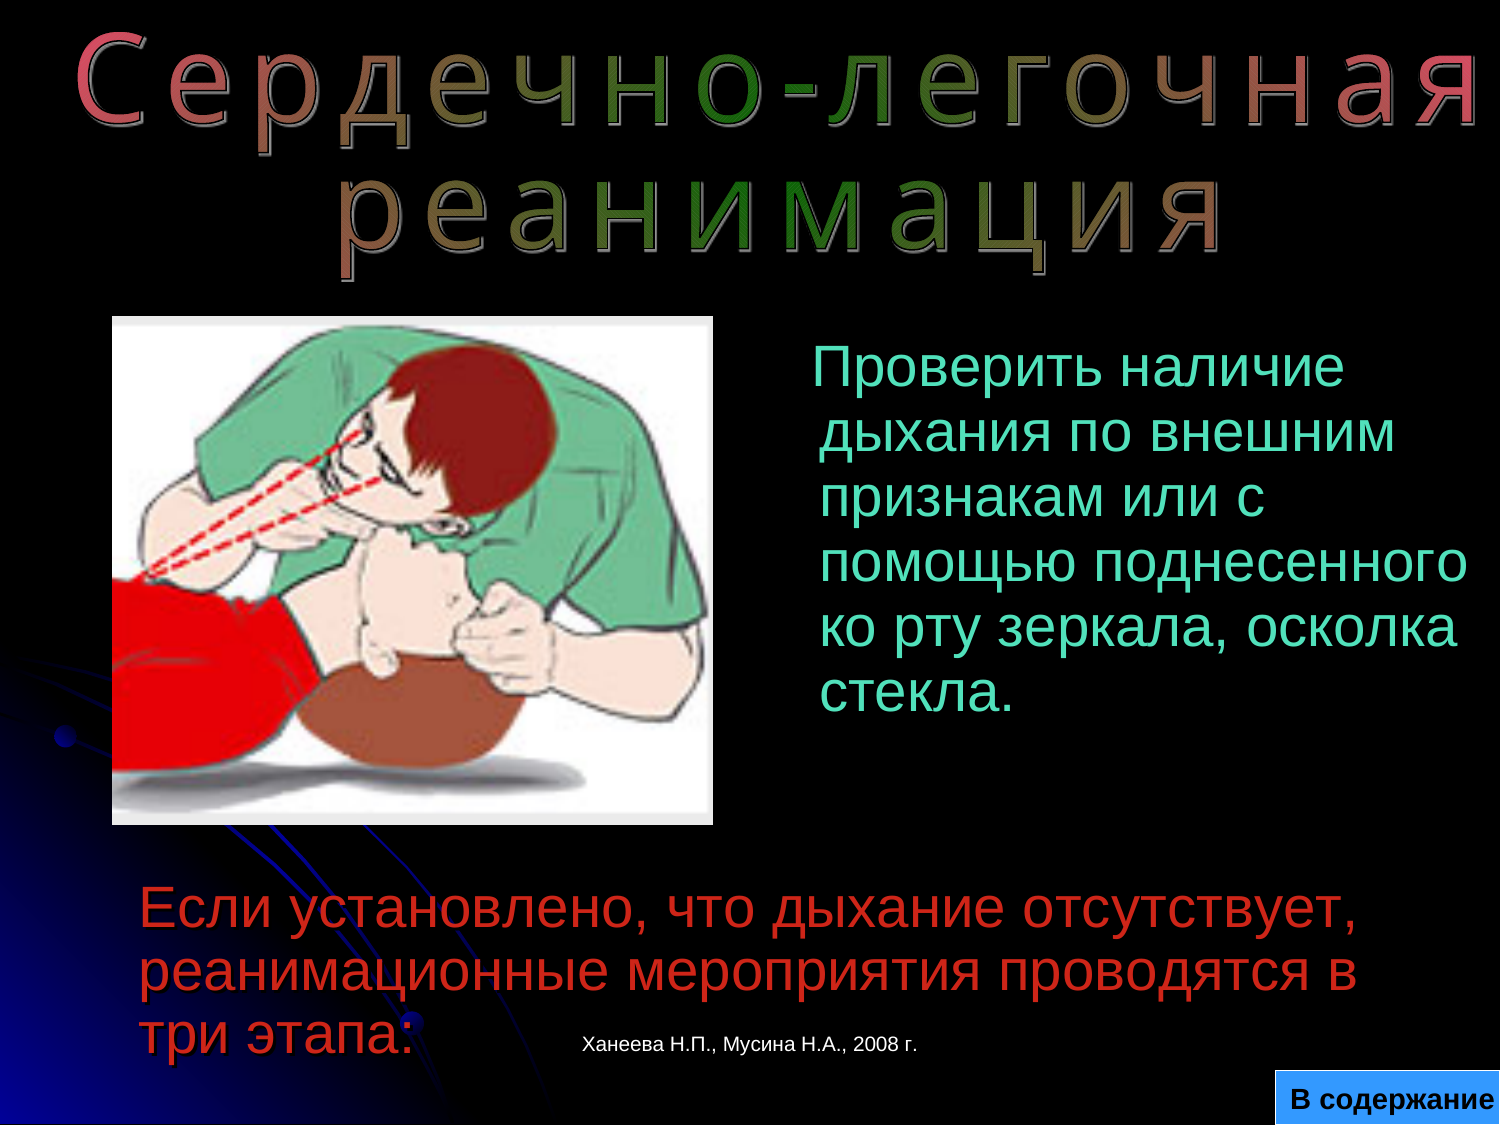

Сердечно-легочная
реанимация
# Проверить наличие дыхания по внешним признакам или с помощью поднесенного ко рту зеркала, осколка стекла.
Если установлено, что дыхание отсутствует, реанимационные мероприятия проводятся в три этапа:
Ханеева Н.П., Мусина Н.А., 2008 г.
В содержание